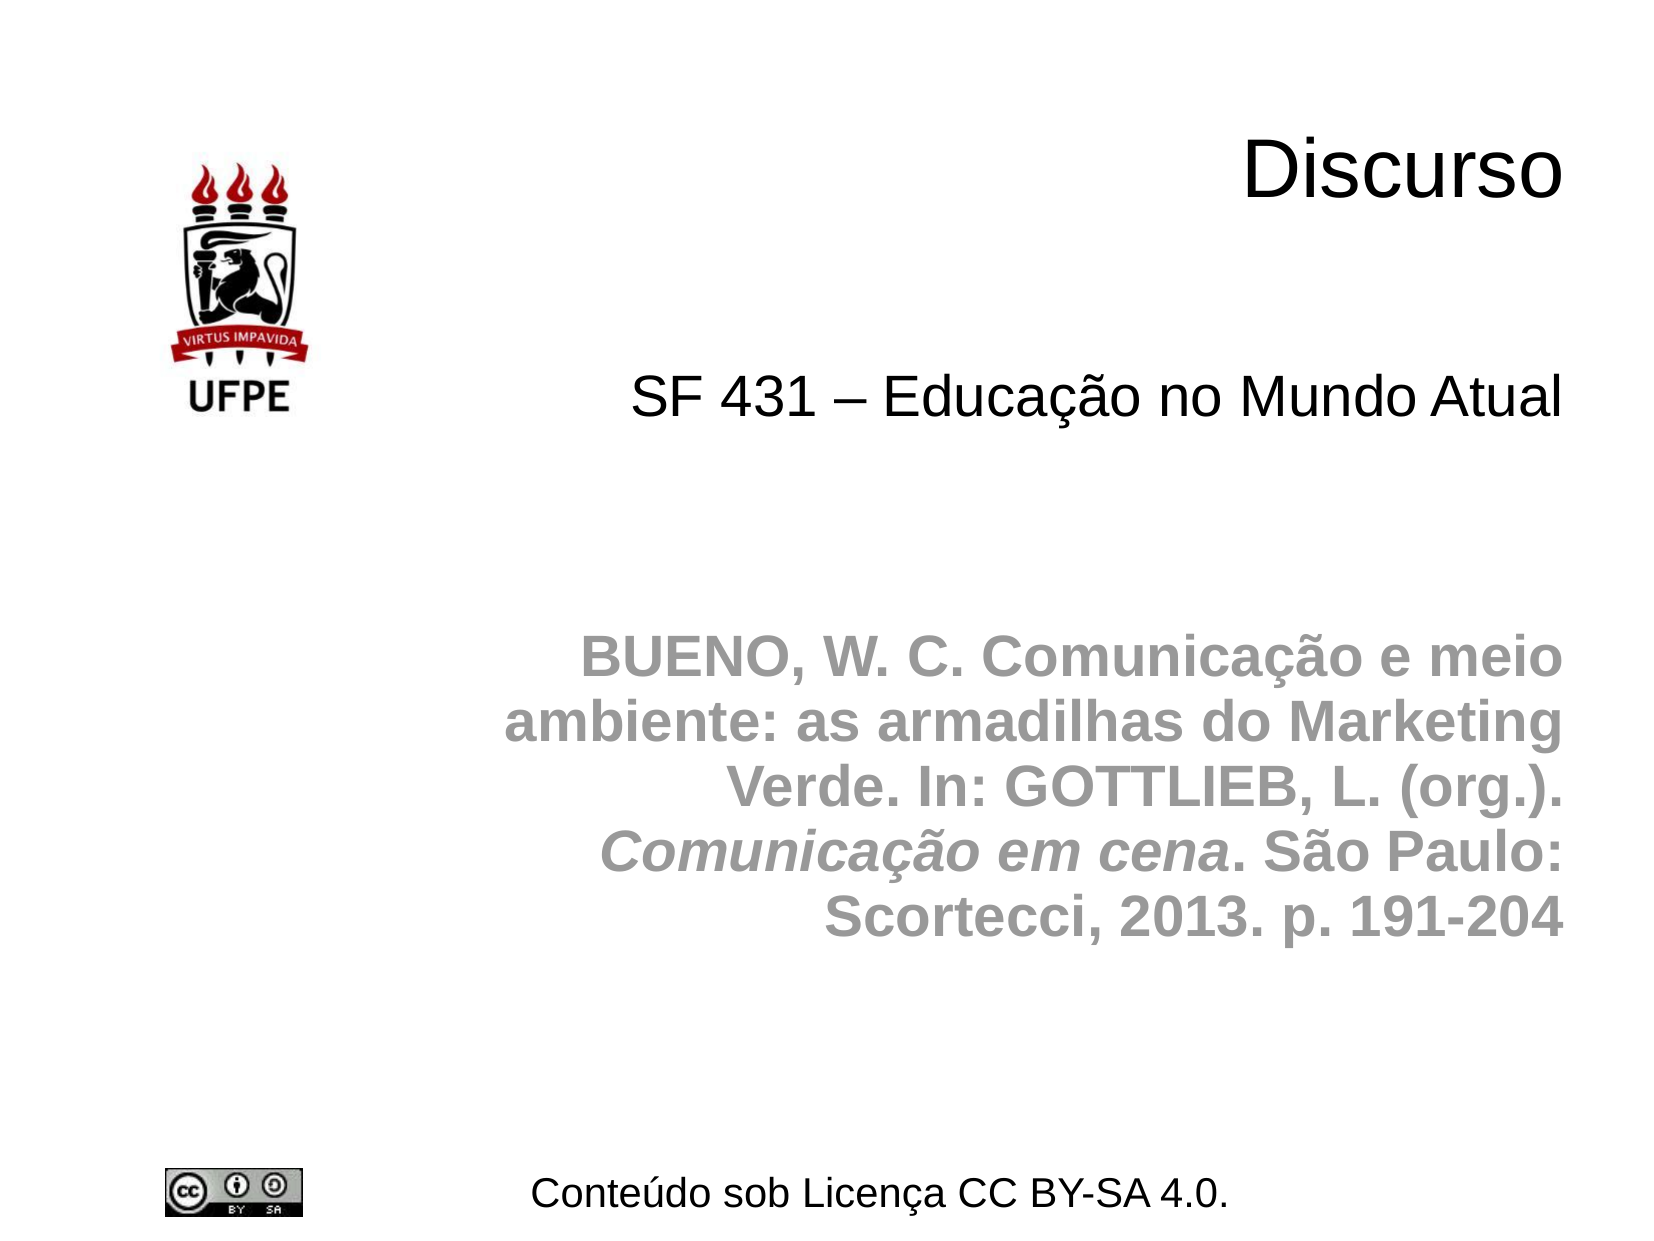

# Discurso
SF 431 – Educação no Mundo Atual
BUENO, W. C. Comunicação e meio ambiente: as armadilhas do Marketing Verde. In: GOTTLIEB, L. (org.). Comunicação em cena. São Paulo: Scortecci, 2013. p. 191-204
Conteúdo sob Licença CC BY-SA 4.0.